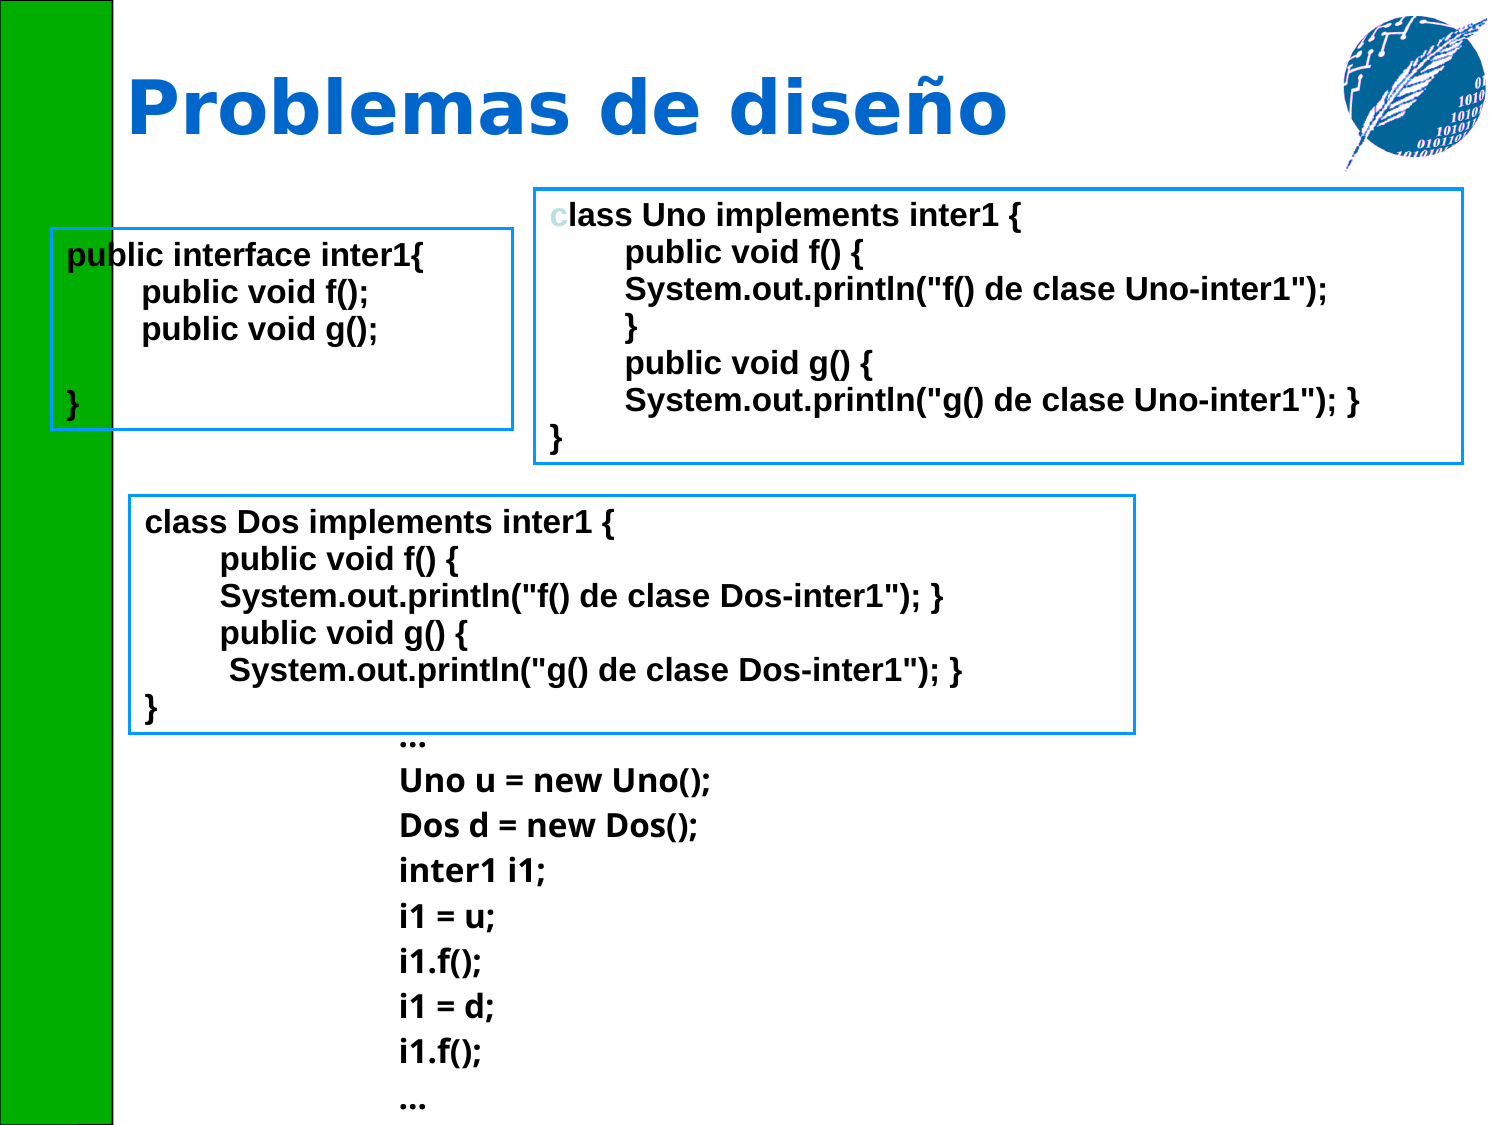

# Problemas de diseño
class Uno implements inter1 {
	public void f() {
	System.out.println("f() de clase Uno-inter1");
	}
	public void g() {
	System.out.println("g() de clase Uno-inter1"); }
}
public interface inter1{
	public void f();
	public void g();
}
class Dos implements inter1 {
	public void f() {
	System.out.println("f() de clase Dos-inter1"); }
	public void g() {
	 System.out.println("g() de clase Dos-inter1"); }
}
…
Uno u = new Uno();
Dos d = new Dos();
inter1 i1;
i1 = u;
i1.f();
i1 = d;
i1.f();
…